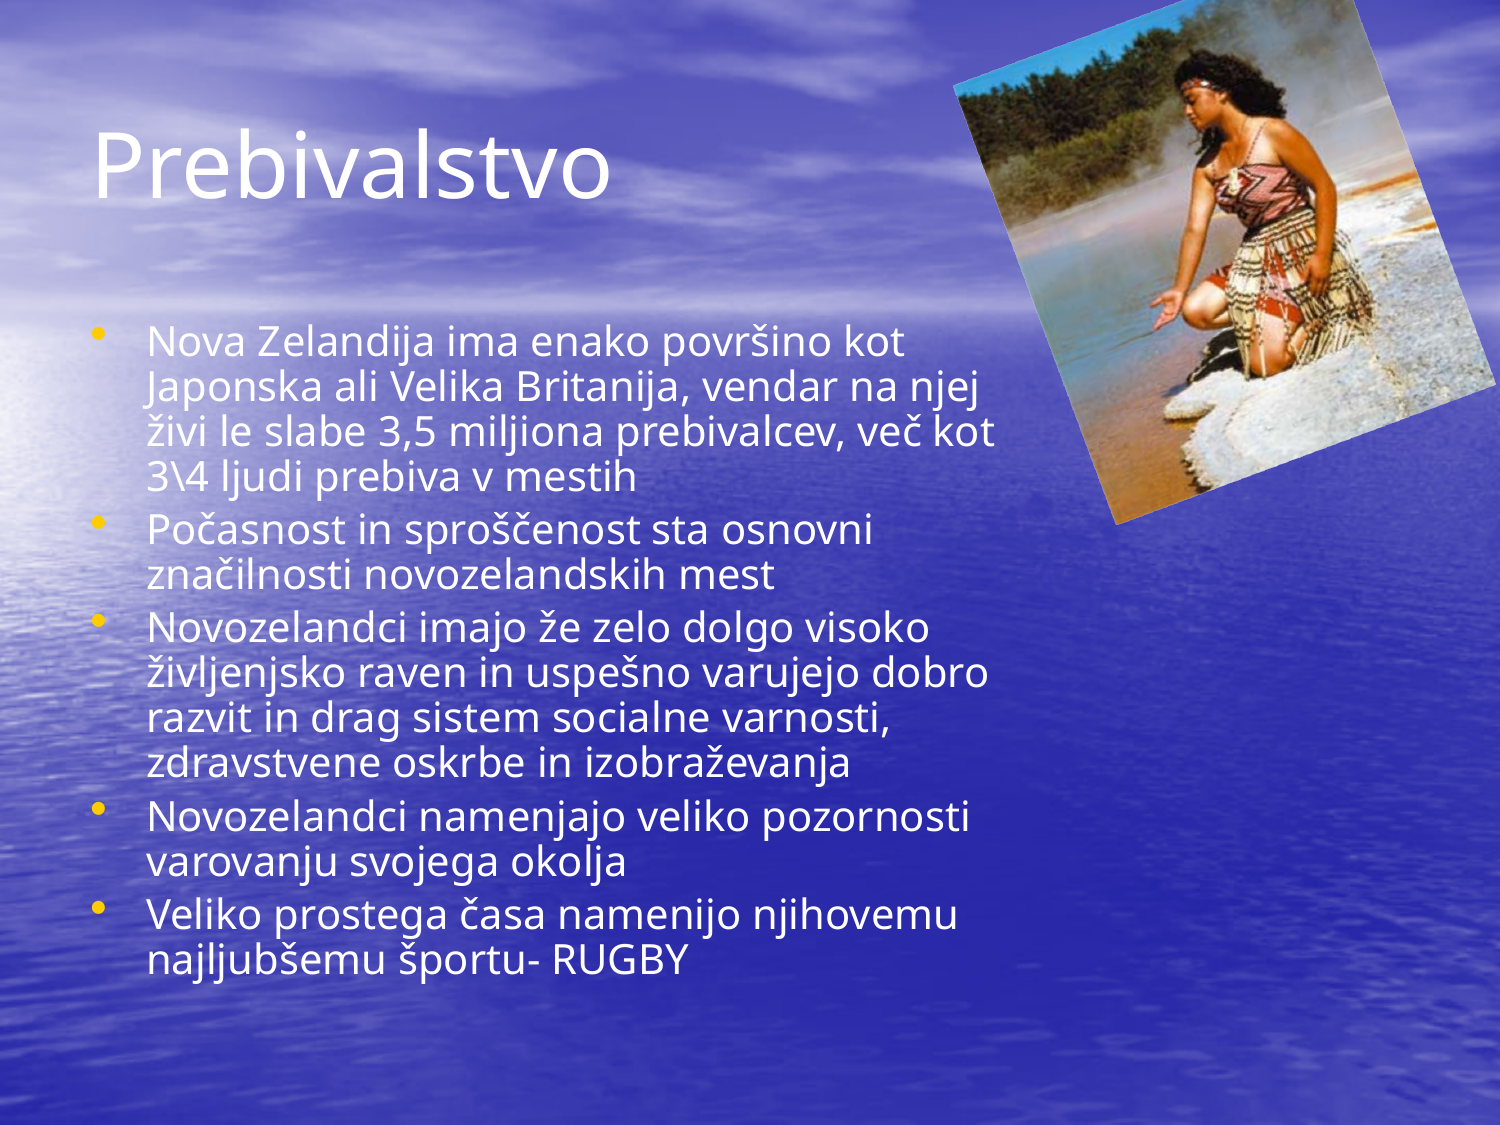

# Prebivalstvo
Nova Zelandija ima enako površino kot Japonska ali Velika Britanija, vendar na njej živi le slabe 3,5 miljiona prebivalcev, več kot 3\4 ljudi prebiva v mestih
Počasnost in sproščenost sta osnovni značilnosti novozelandskih mest
Novozelandci imajo že zelo dolgo visoko življenjsko raven in uspešno varujejo dobro razvit in drag sistem socialne varnosti, zdravstvene oskrbe in izobraževanja
Novozelandci namenjajo veliko pozornosti varovanju svojega okolja
Veliko prostega časa namenijo njihovemu najljubšemu športu- RUGBY